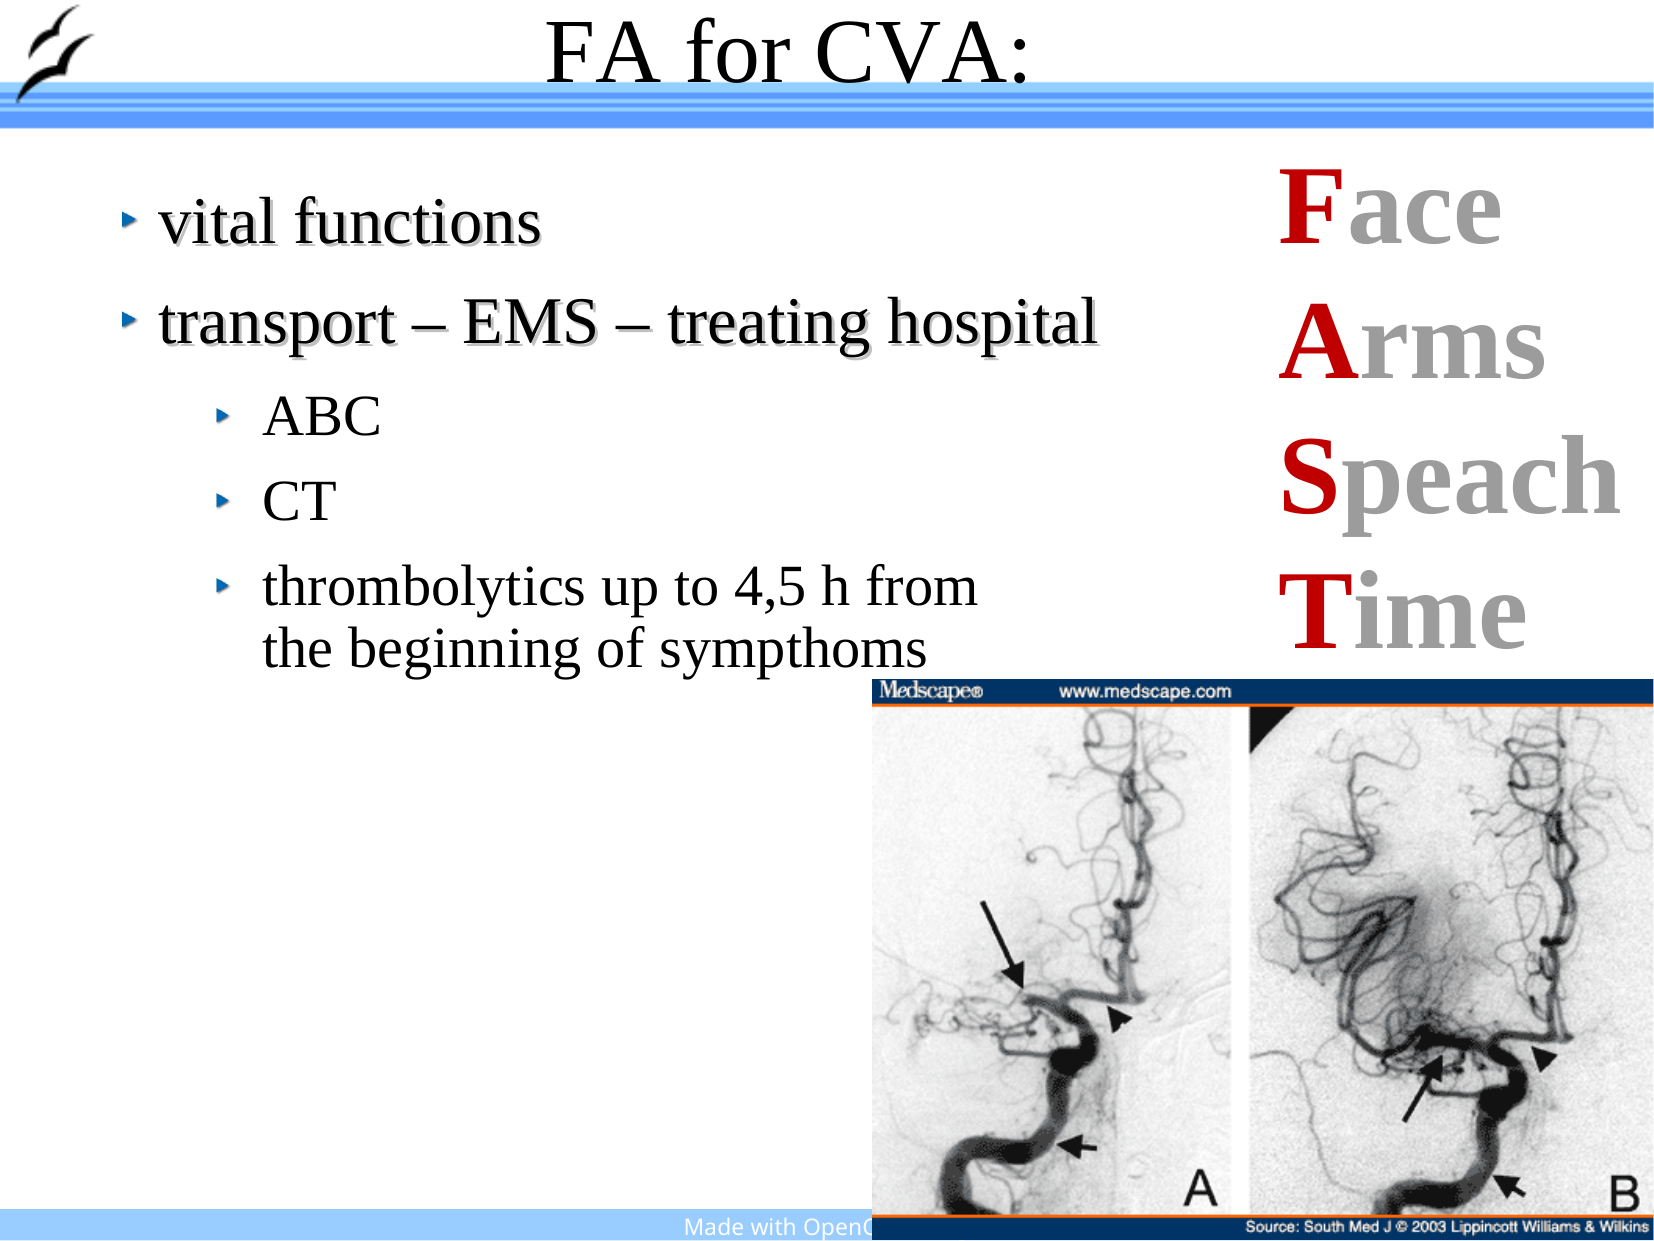

# FA for CVA:
Face
Arms
Speach
Time
vital functions
transport – EMS – treating hospital
ABC
CT
thrombolytics up to 4,5 h from
the beginning of sympthoms